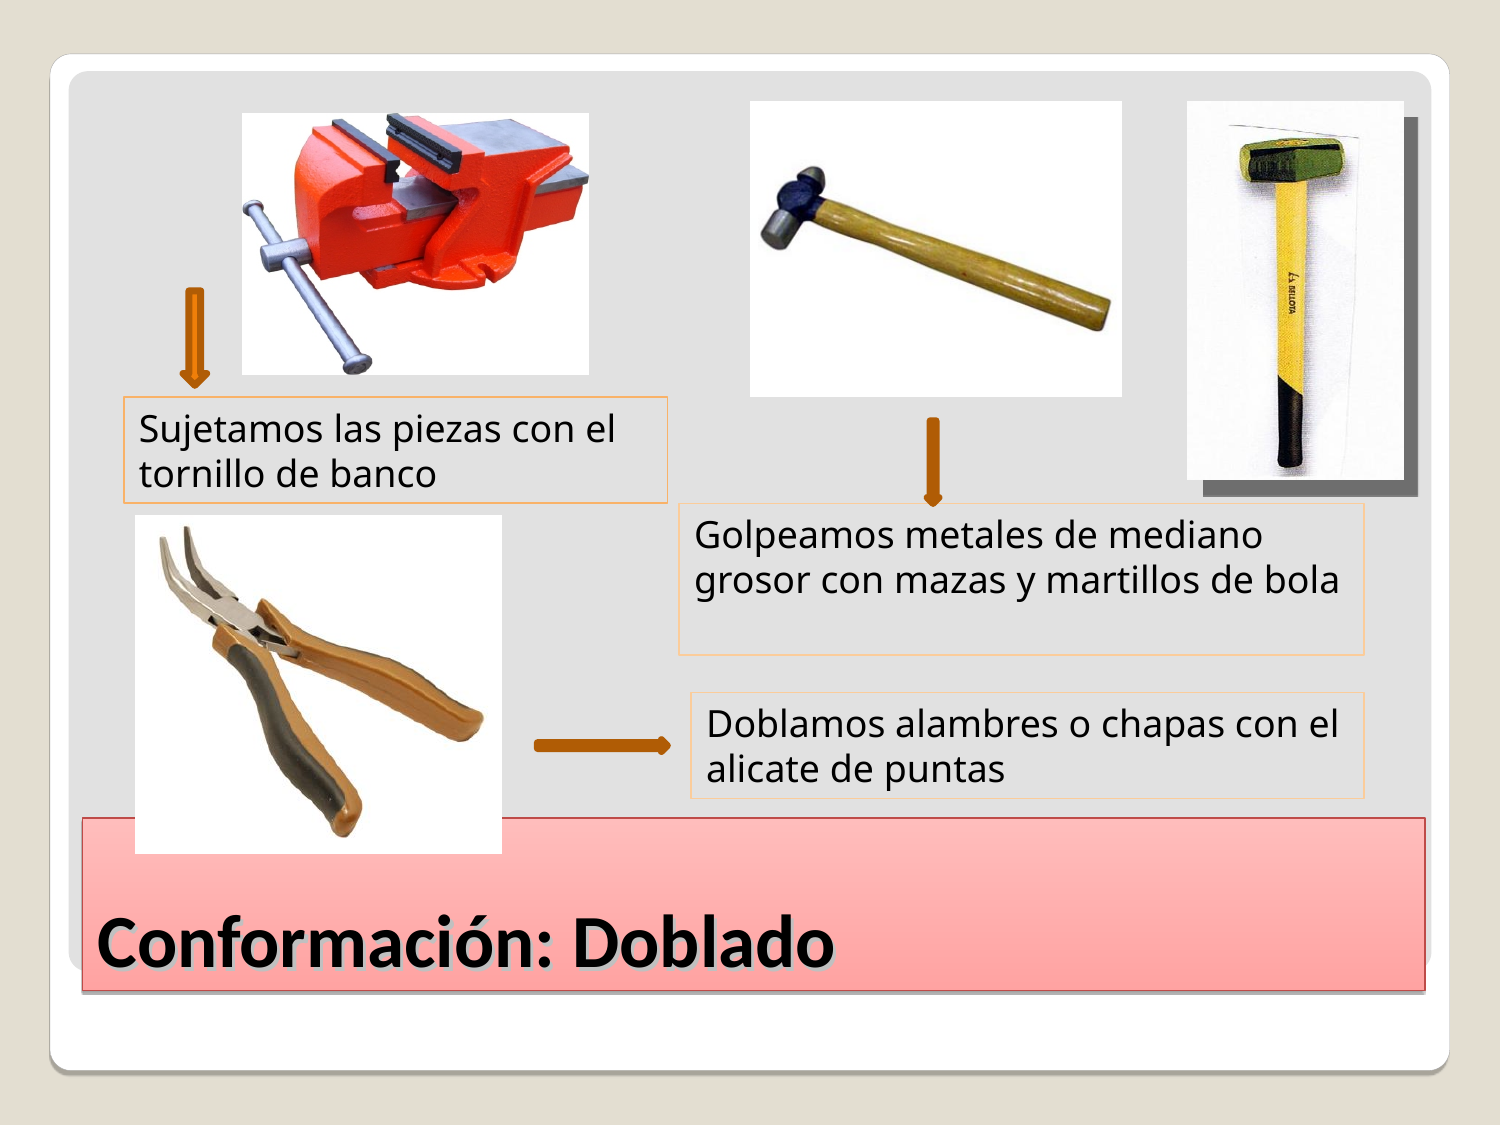

Sujetamos las piezas con el tornillo de banco
Golpeamos metales de mediano grosor con mazas y martillos de bola
Doblamos alambres o chapas con el alicate de puntas
# Conformación: Doblado